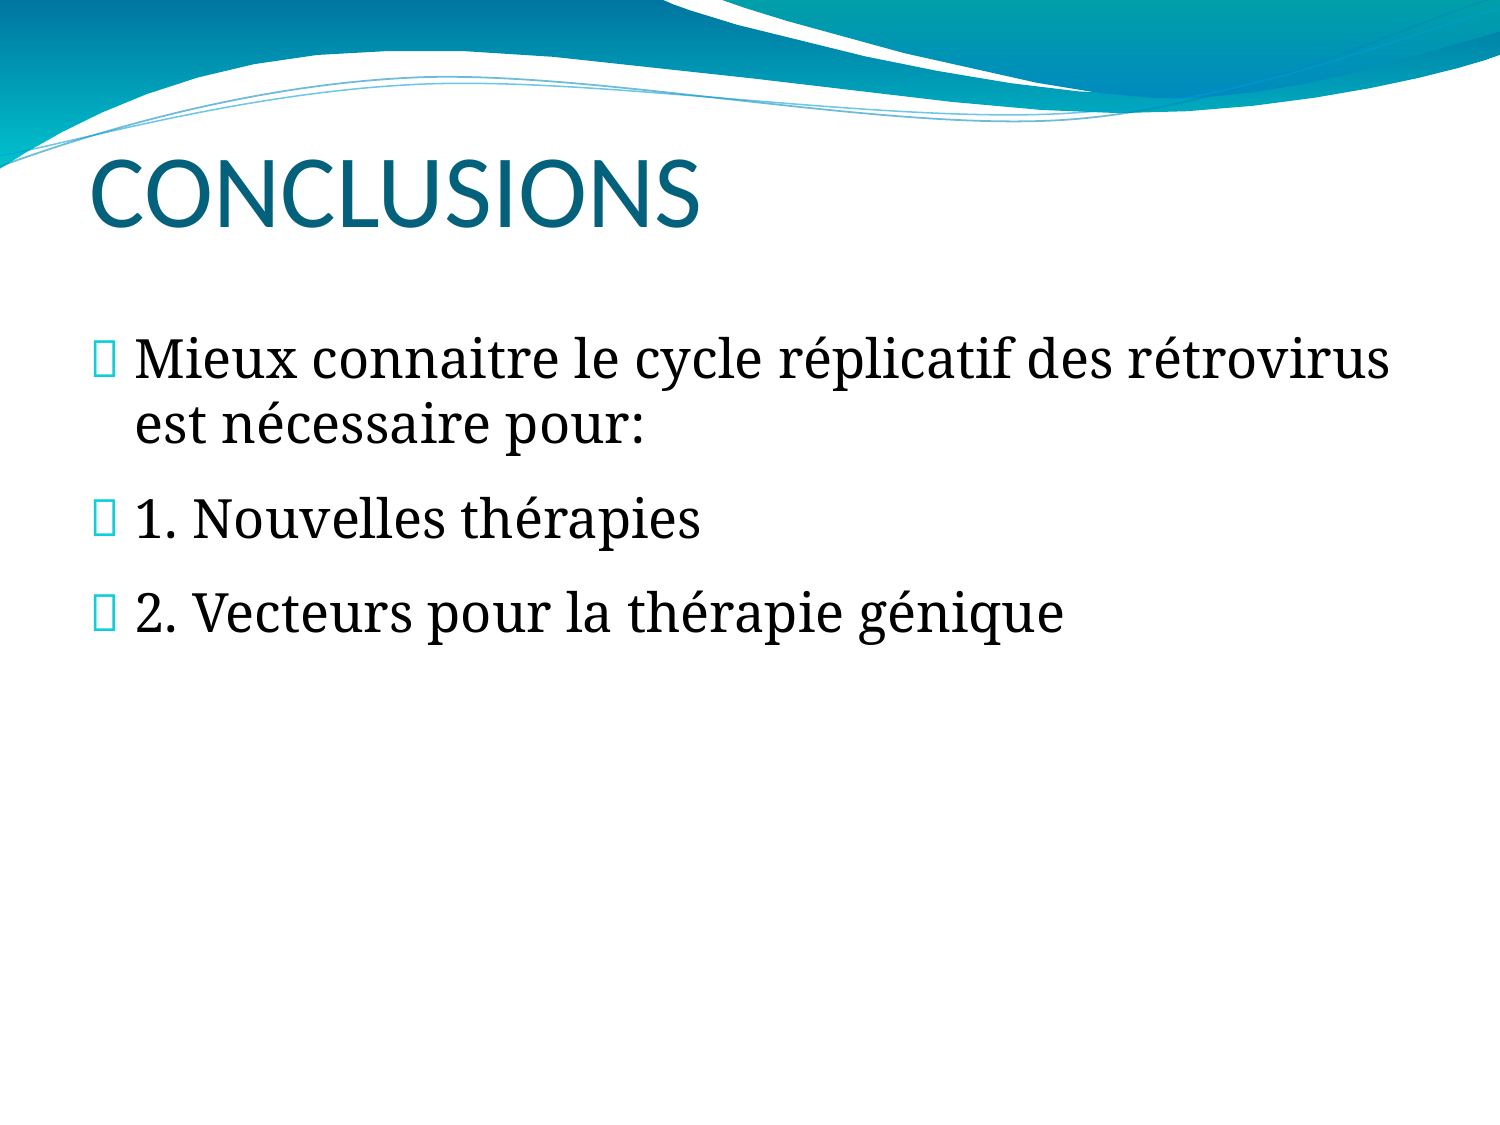

# CONCLUSIONS
Mieux connaitre le cycle réplicatif des rétrovirus est nécessaire pour:
1. Nouvelles thérapies
2. Vecteurs pour la thérapie génique